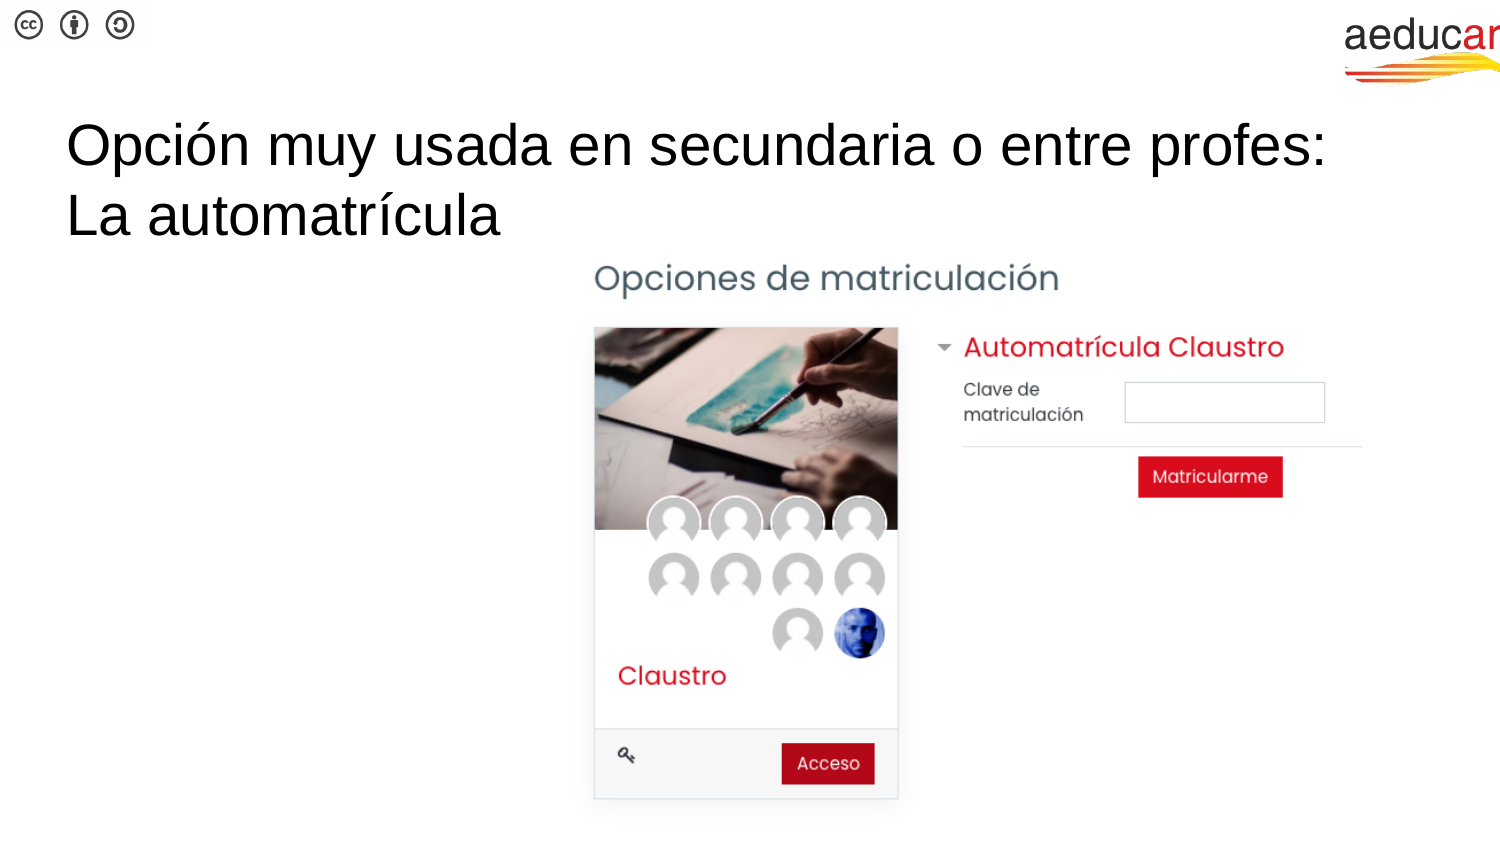

# Opción muy usada en secundaria o entre profes: La automatrícula